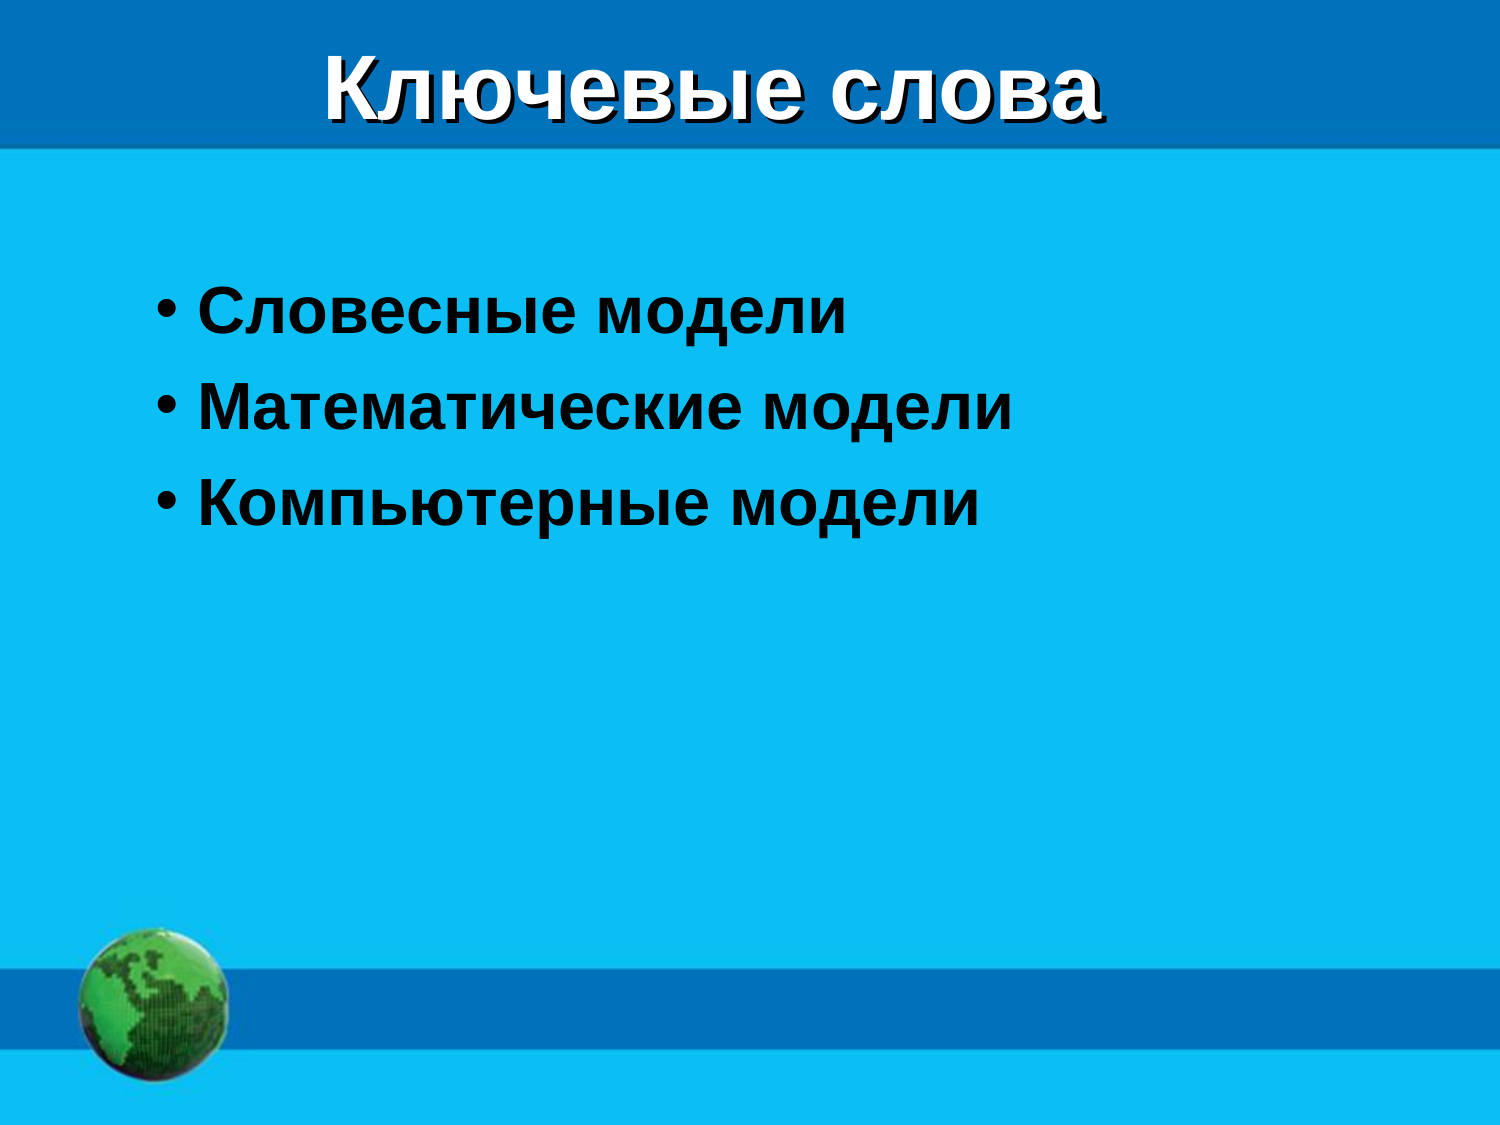

Ключевые слова
 Словесные модели
 Математические модели
 Компьютерные модели